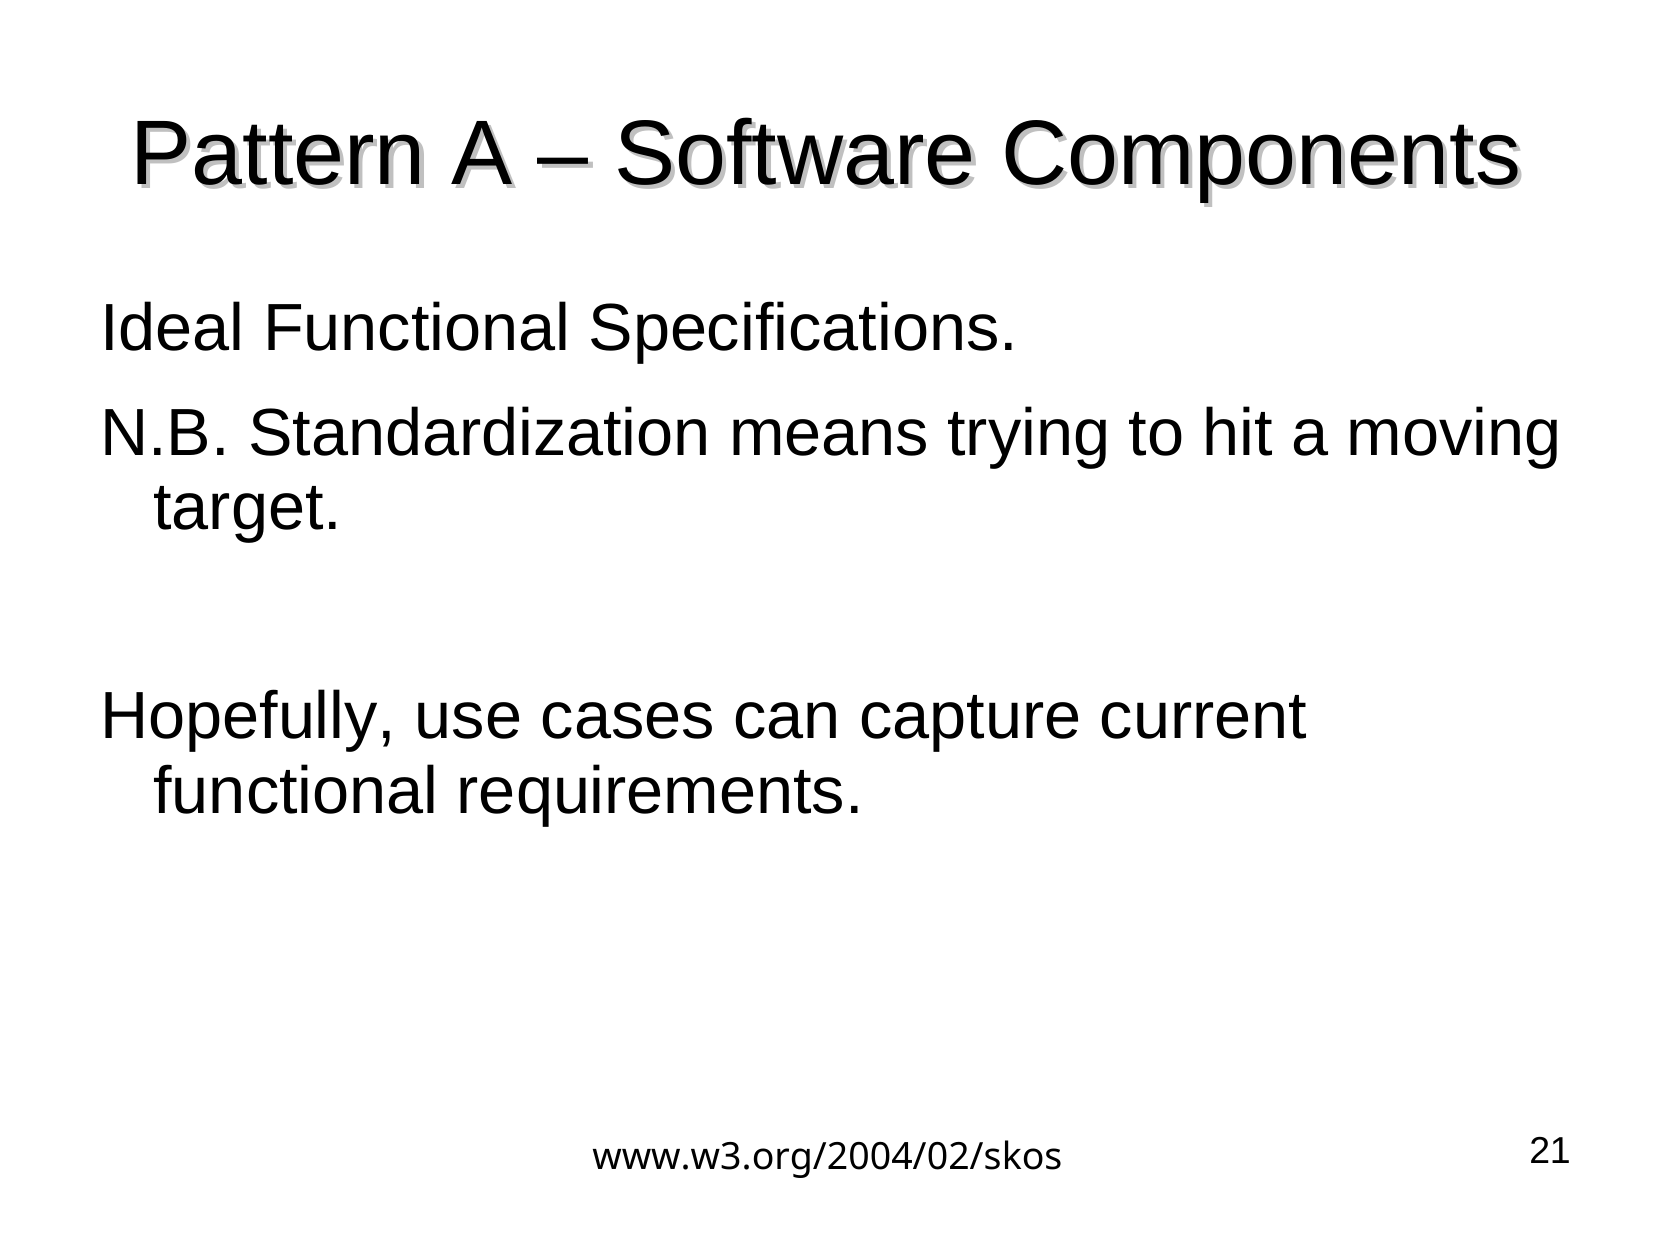

# Pattern A – Software Components
Ideal Functional Specifications.
N.B. Standardization means trying to hit a moving target.
Hopefully, use cases can capture current functional requirements.
www.w3.org/2004/02/skos
21